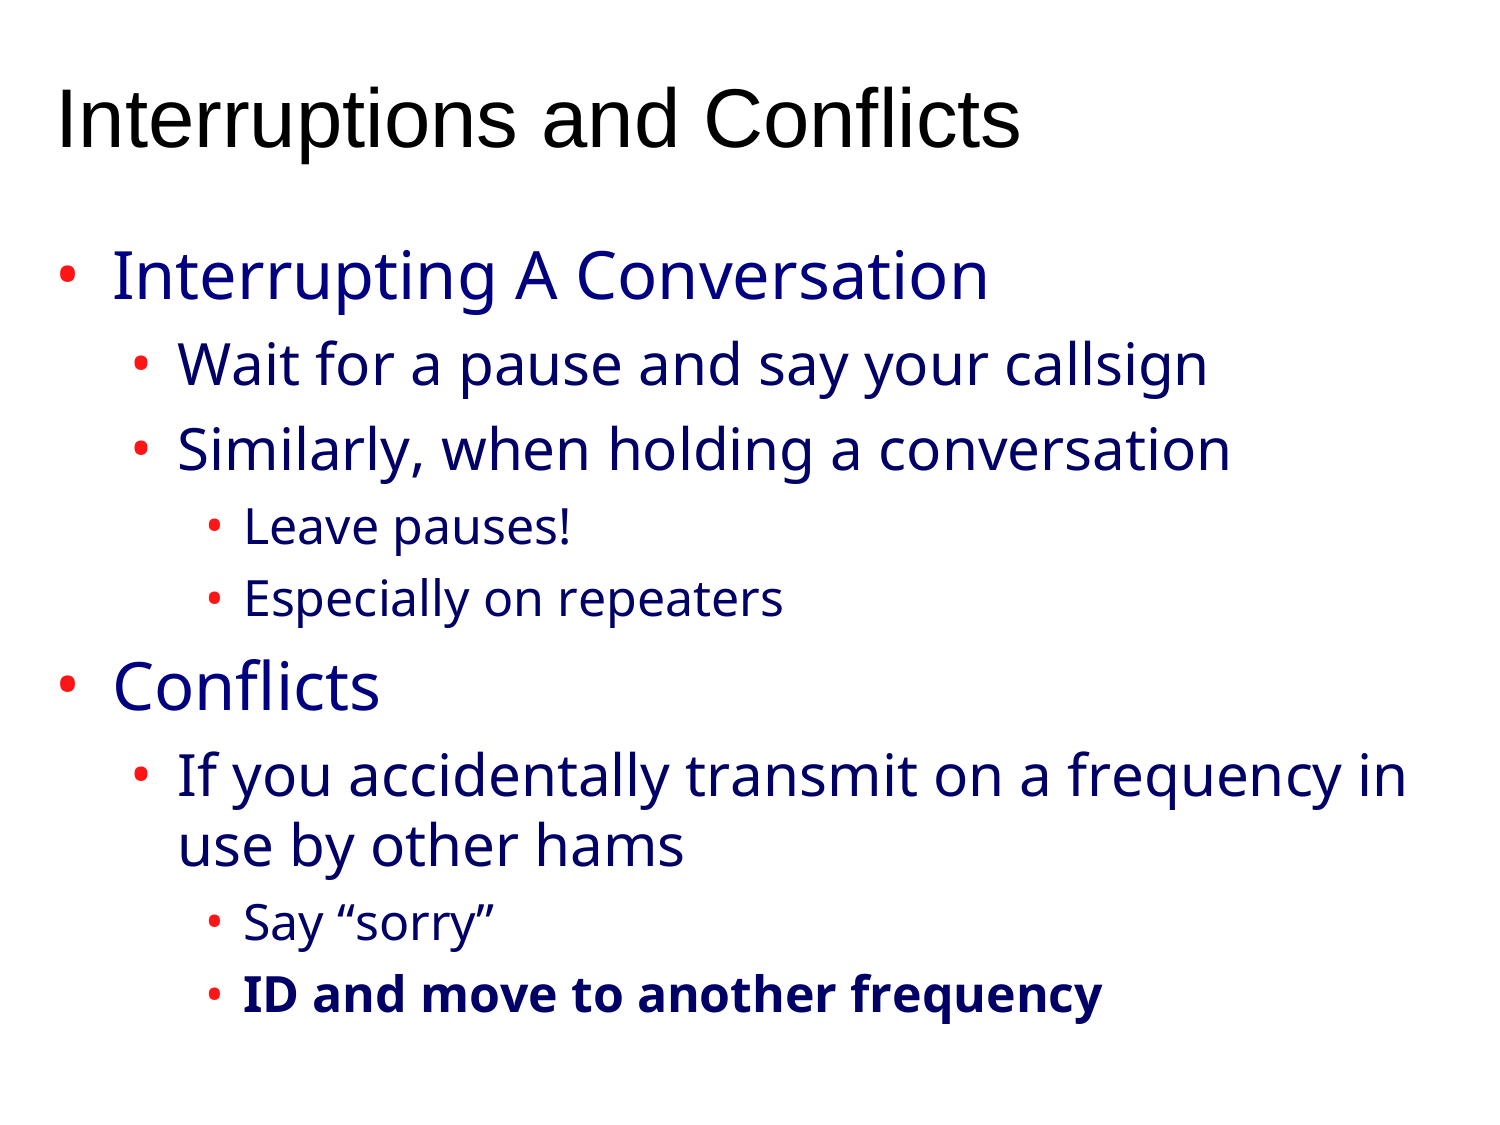

# Interruptions and Conflicts
Interrupting A Conversation
Wait for a pause and say your callsign
Similarly, when holding a conversation
Leave pauses!
Especially on repeaters
Conflicts
If you accidentally transmit on a frequency in use by other hams
Say “sorry”
ID and move to another frequency